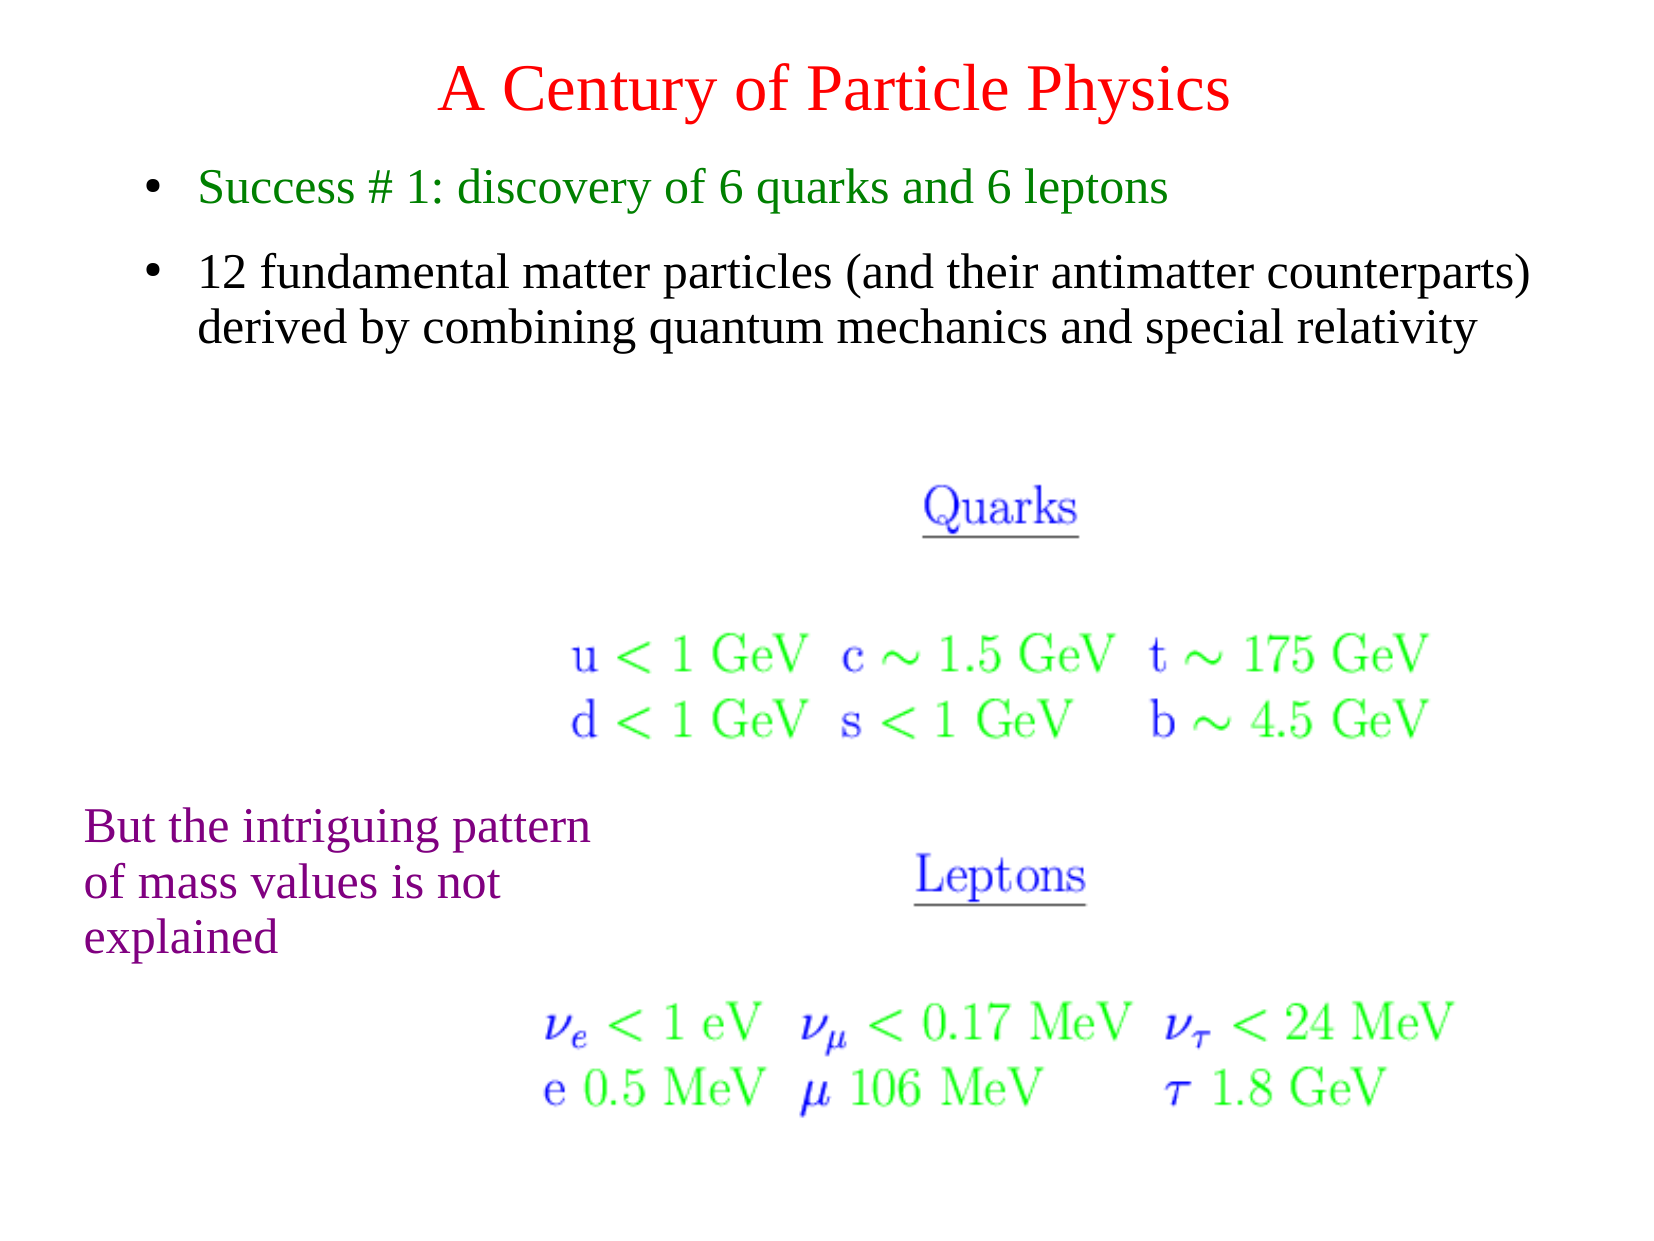

# A Century of Particle Physics
Success # 1: discovery of 6 quarks and 6 leptons
12 fundamental matter particles (and their antimatter counterparts) derived by combining quantum mechanics and special relativity
But the intriguing pattern
of mass values is not
explained